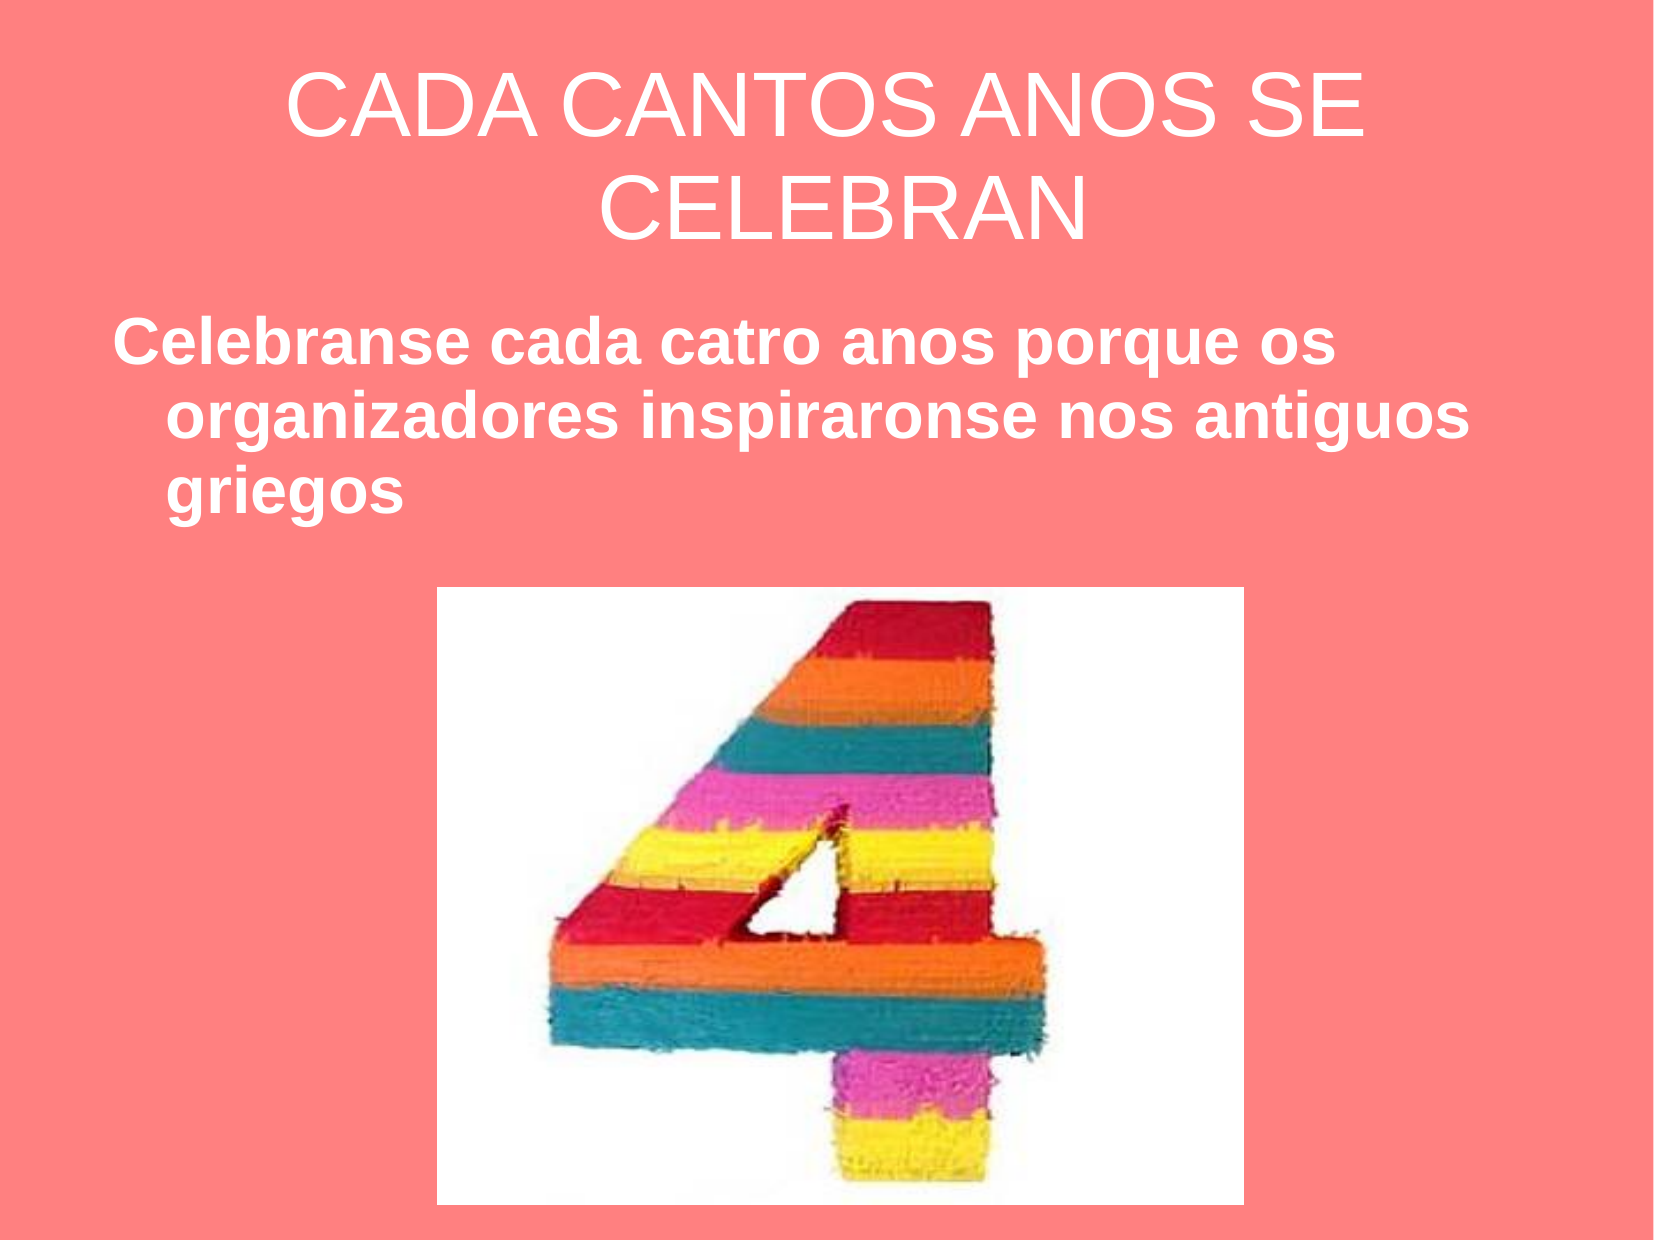

# CADA CANTOS ANOS SE CELEBRAN
Celebranse cada catro anos porque os organizadores inspiraronse nos antiguos griegos